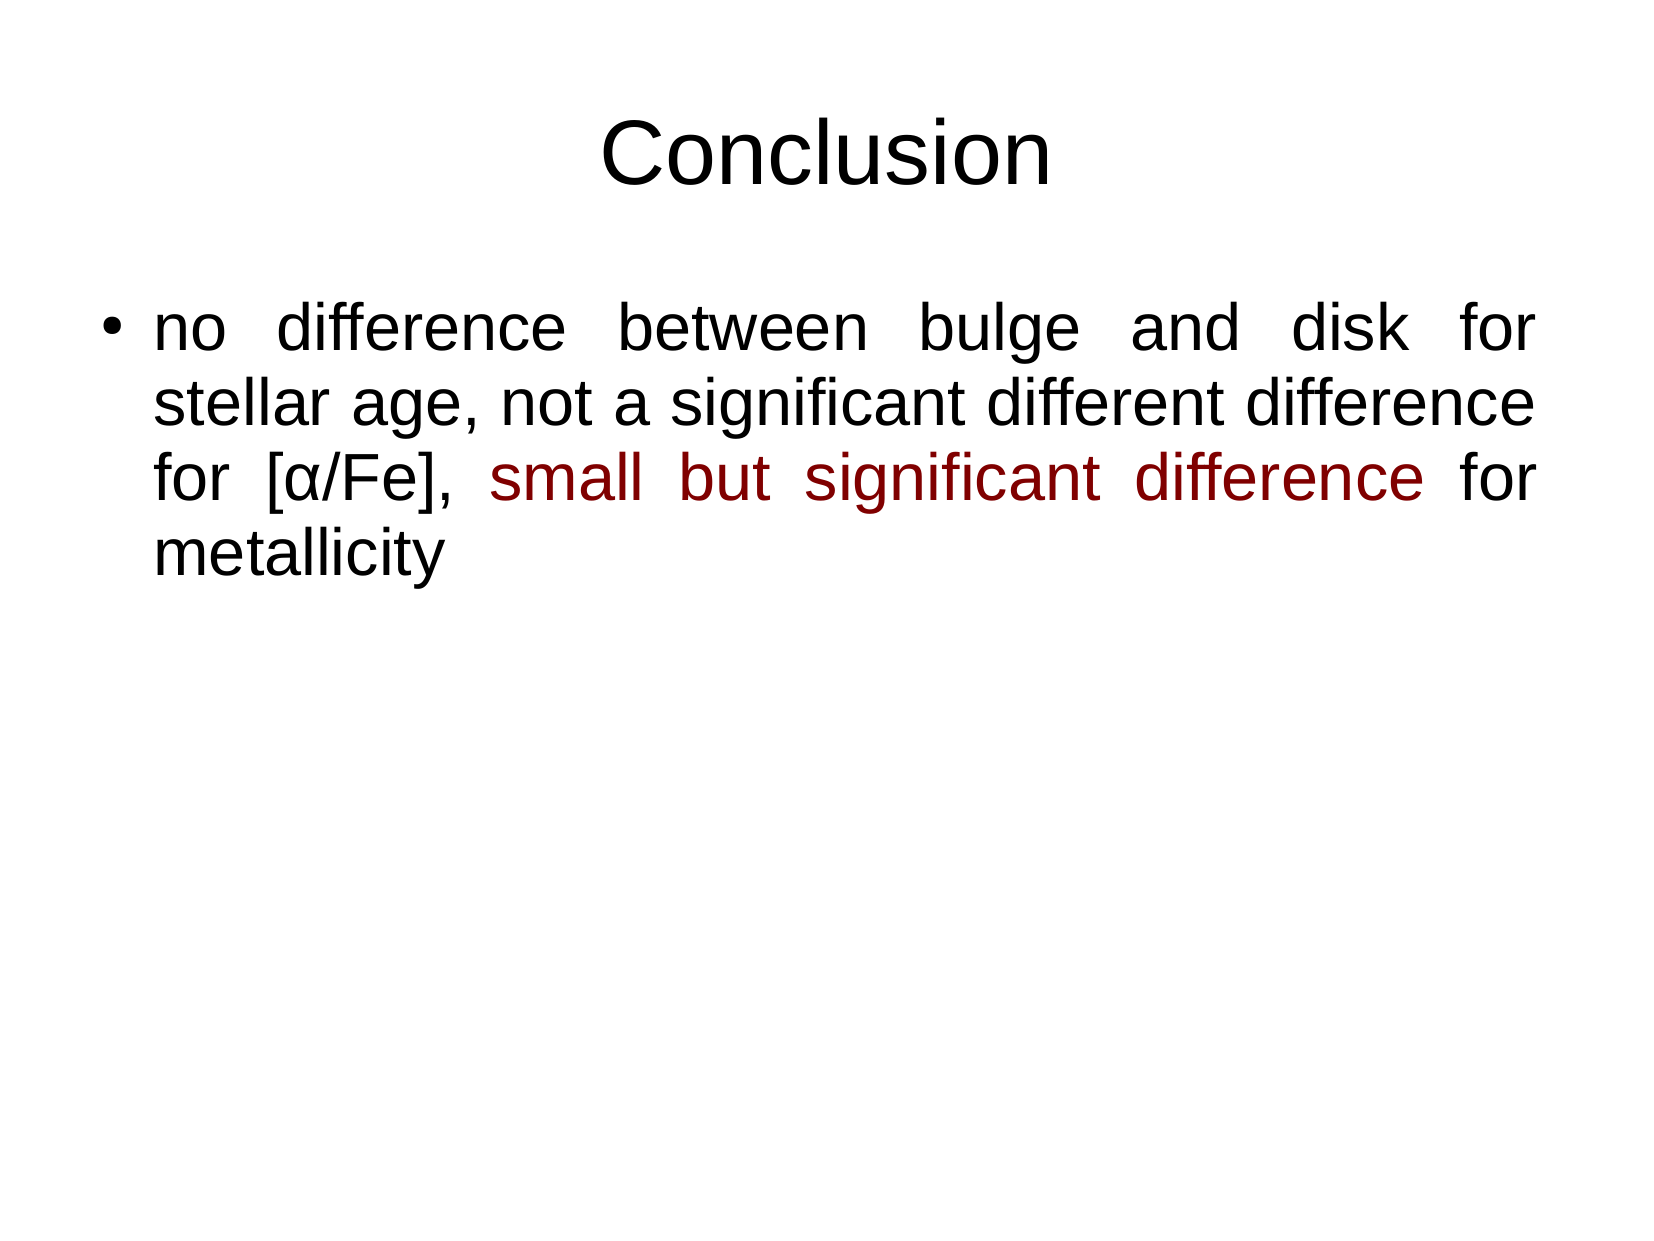

# Conclusion
no difference between bulge and disk for stellar age, not a significant different difference for [α/Fe], small but significant difference for metallicity
mergers play a significant role in the formation of the galaxies blurring out any trends that would have been there in the initial formation of the galaxies